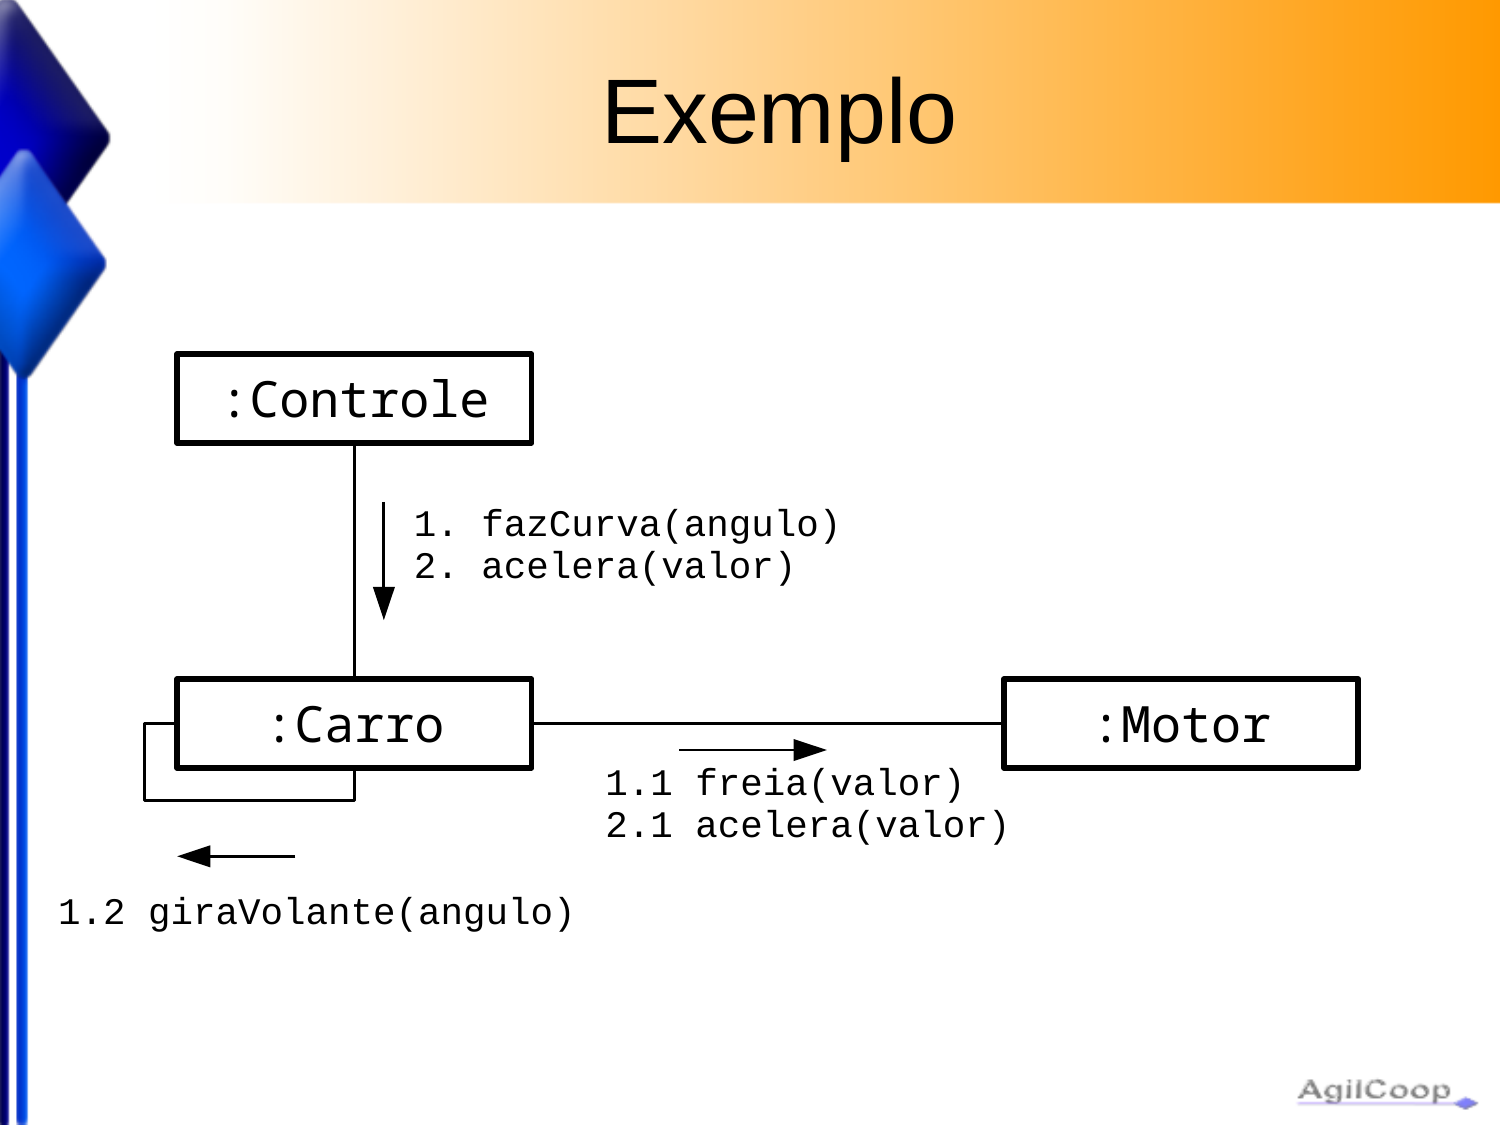

# Exemplo
:Controle
1. fazCurva(angulo)
2. acelera(valor)
:Carro
:Motor
1.1 freia(valor)
2.1 acelera(valor)
1.2 giraVolante(angulo)
Copyleft AgilCoop 2007
10